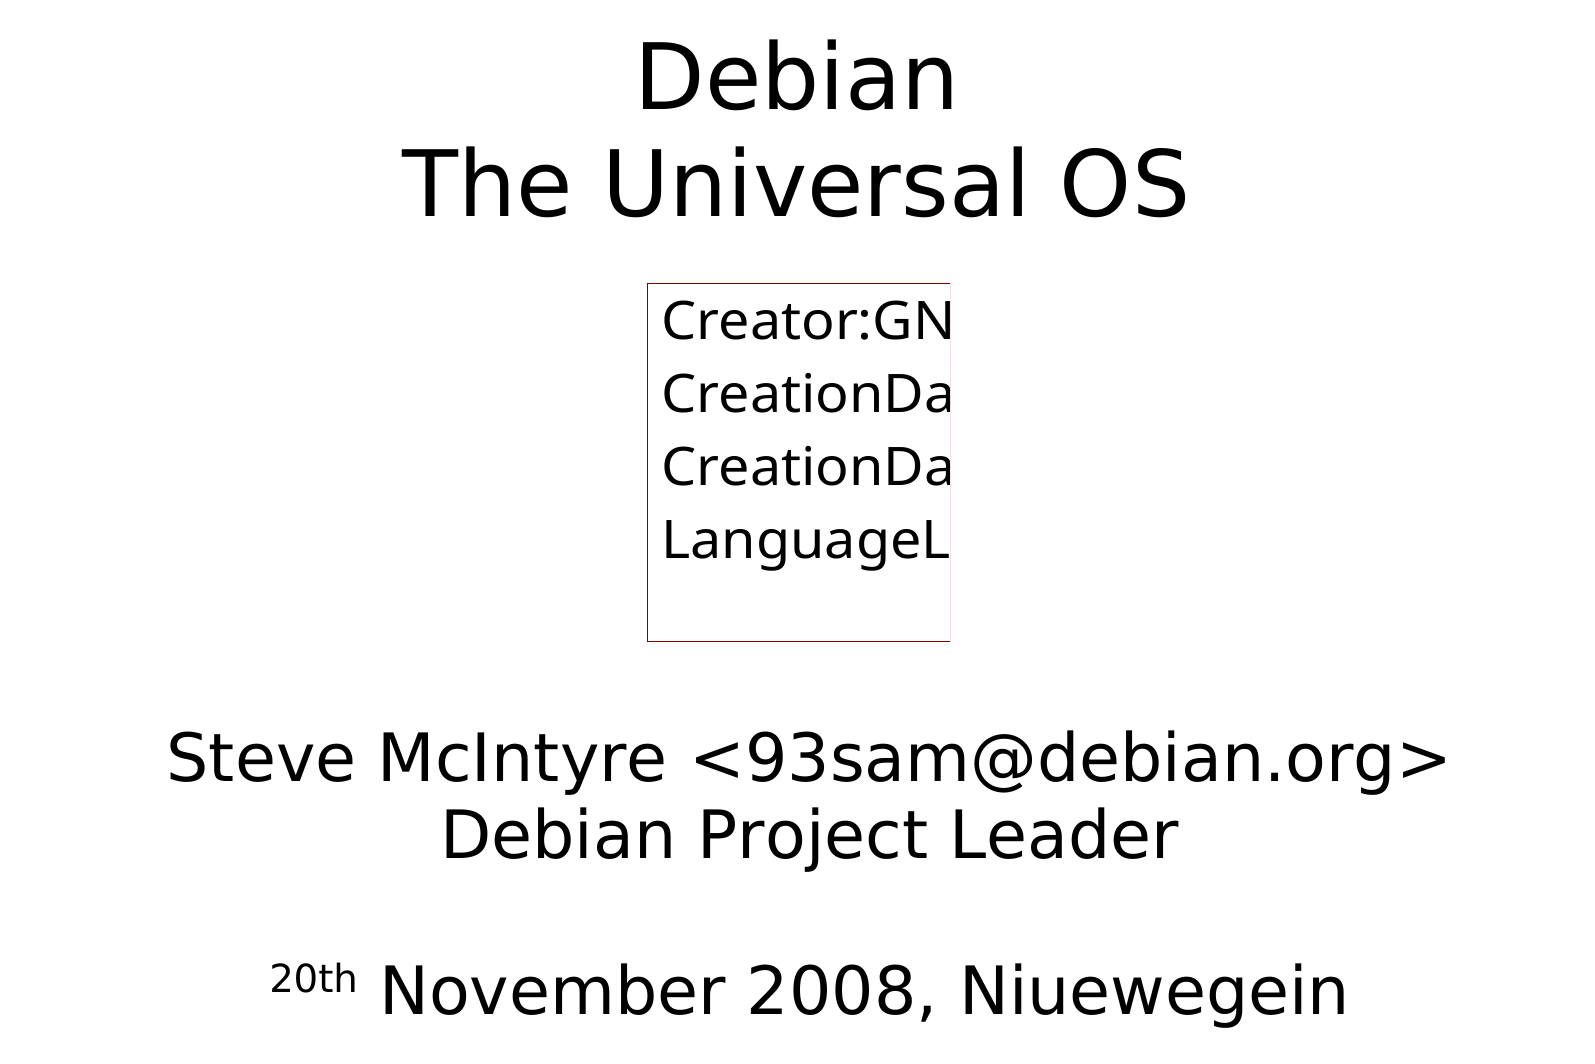

# Debian The Universal OS
Steve McIntyre <93sam@debian.org>
Debian Project Leader
20th November 2008, Niuewegein
1